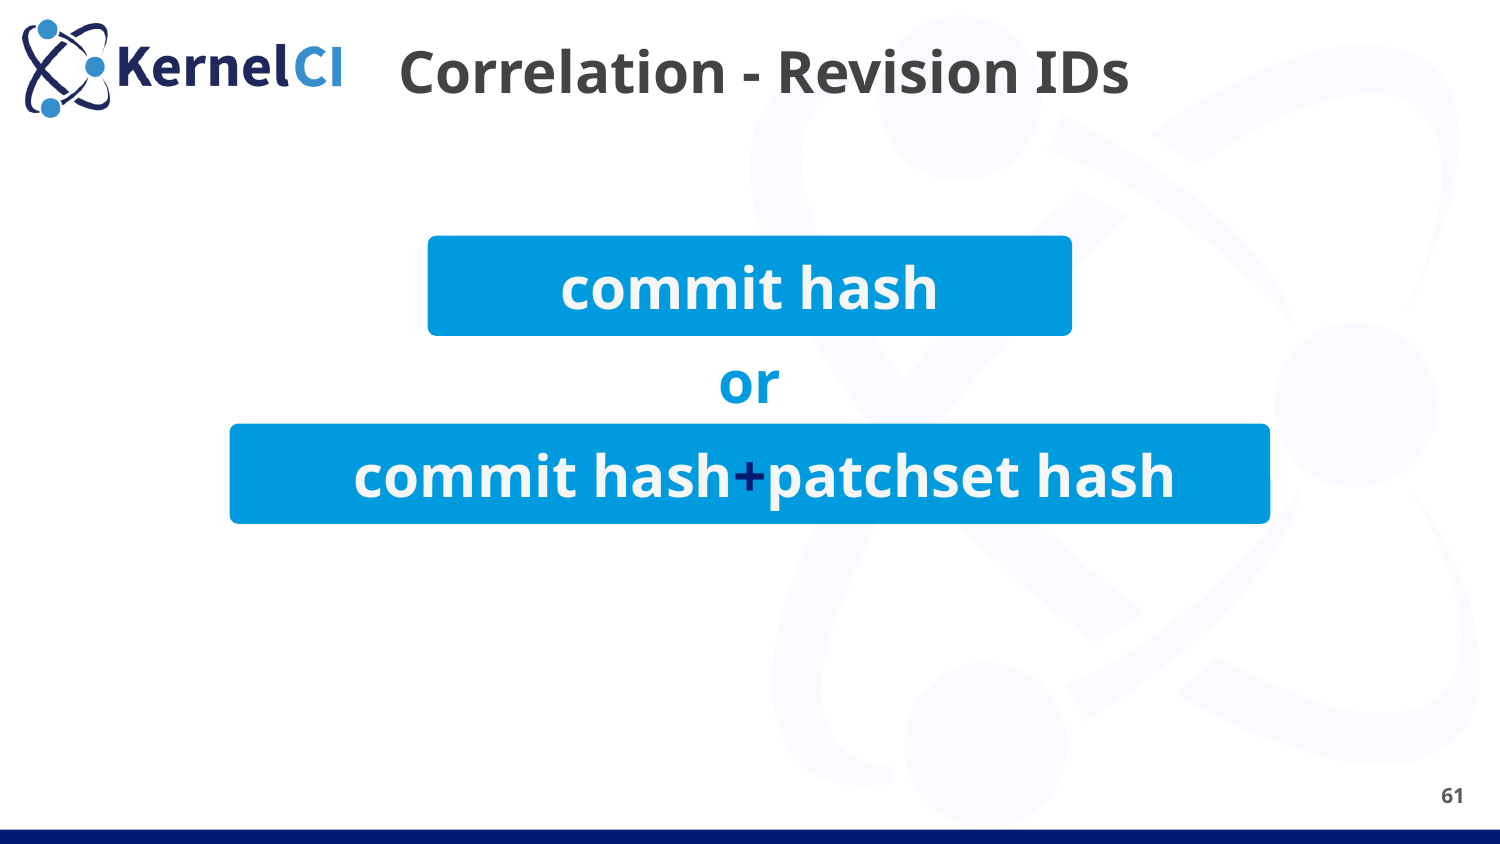

# Correlation - Revision IDs
commit hash
or
 commit hash+patchset hash